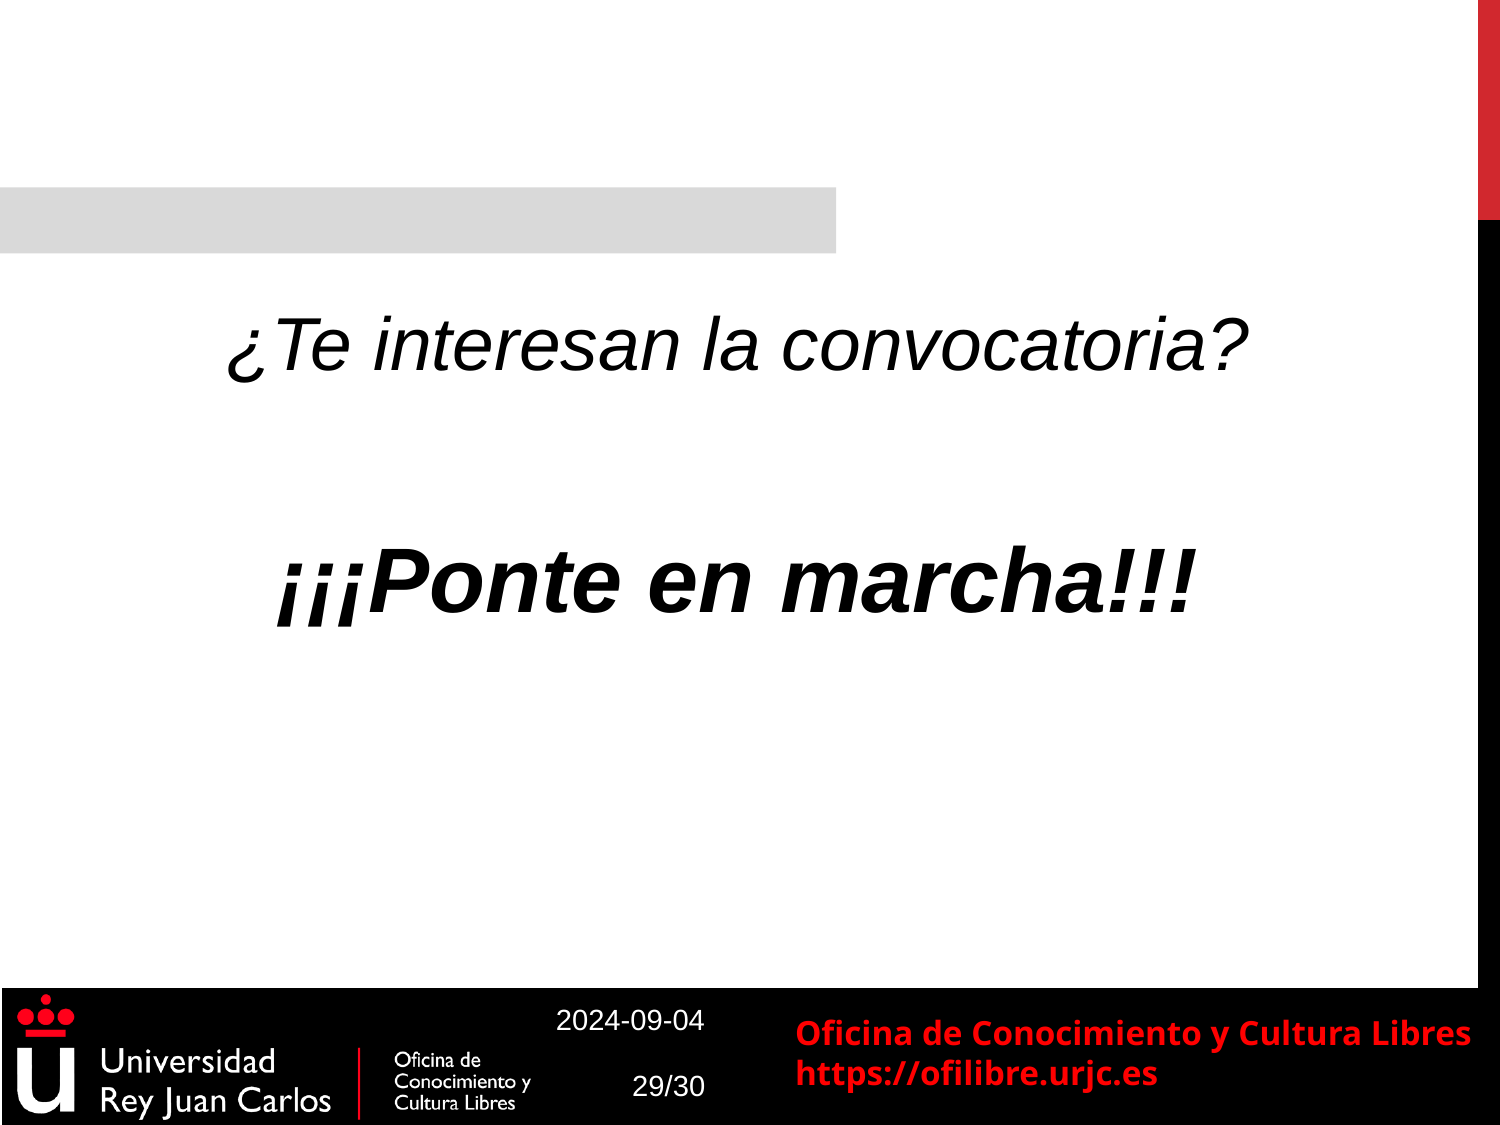

#
¿Te interesan la convocatoria?
¡¡¡Ponte en marcha!!!